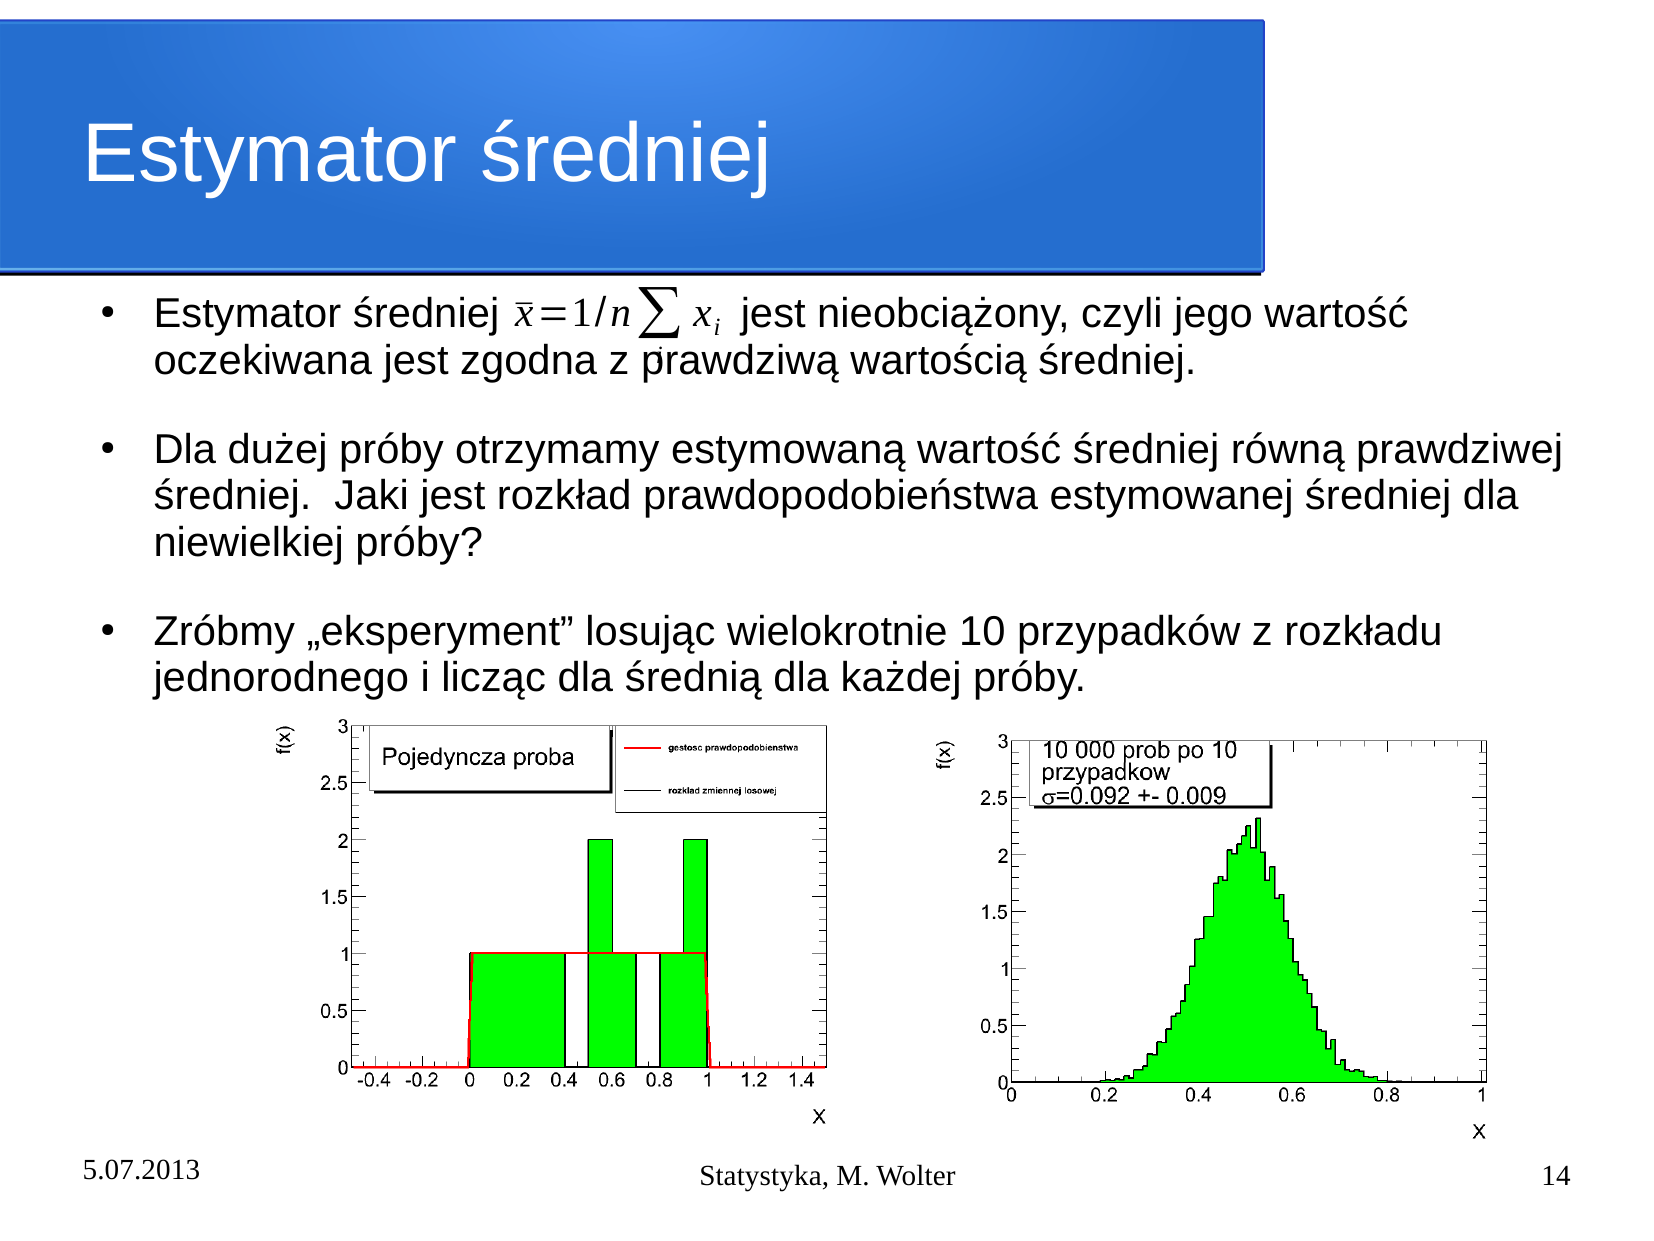

# Estymator średniej
Estymator średniej jest nieobciążony, czyli jego wartość oczekiwana jest zgodna z prawdziwą wartością średniej.
Dla dużej próby otrzymamy estymowaną wartość średniej równą prawdziwej średniej. Jaki jest rozkład prawdopodobieństwa estymowanej średniej dla niewielkiej próby?
Zróbmy „eksperyment” losując wielokrotnie 10 przypadków z rozkładu jednorodnego i licząc dla średnią dla każdej próby.
5.07.2013
Statystyka, M. Wolter
14